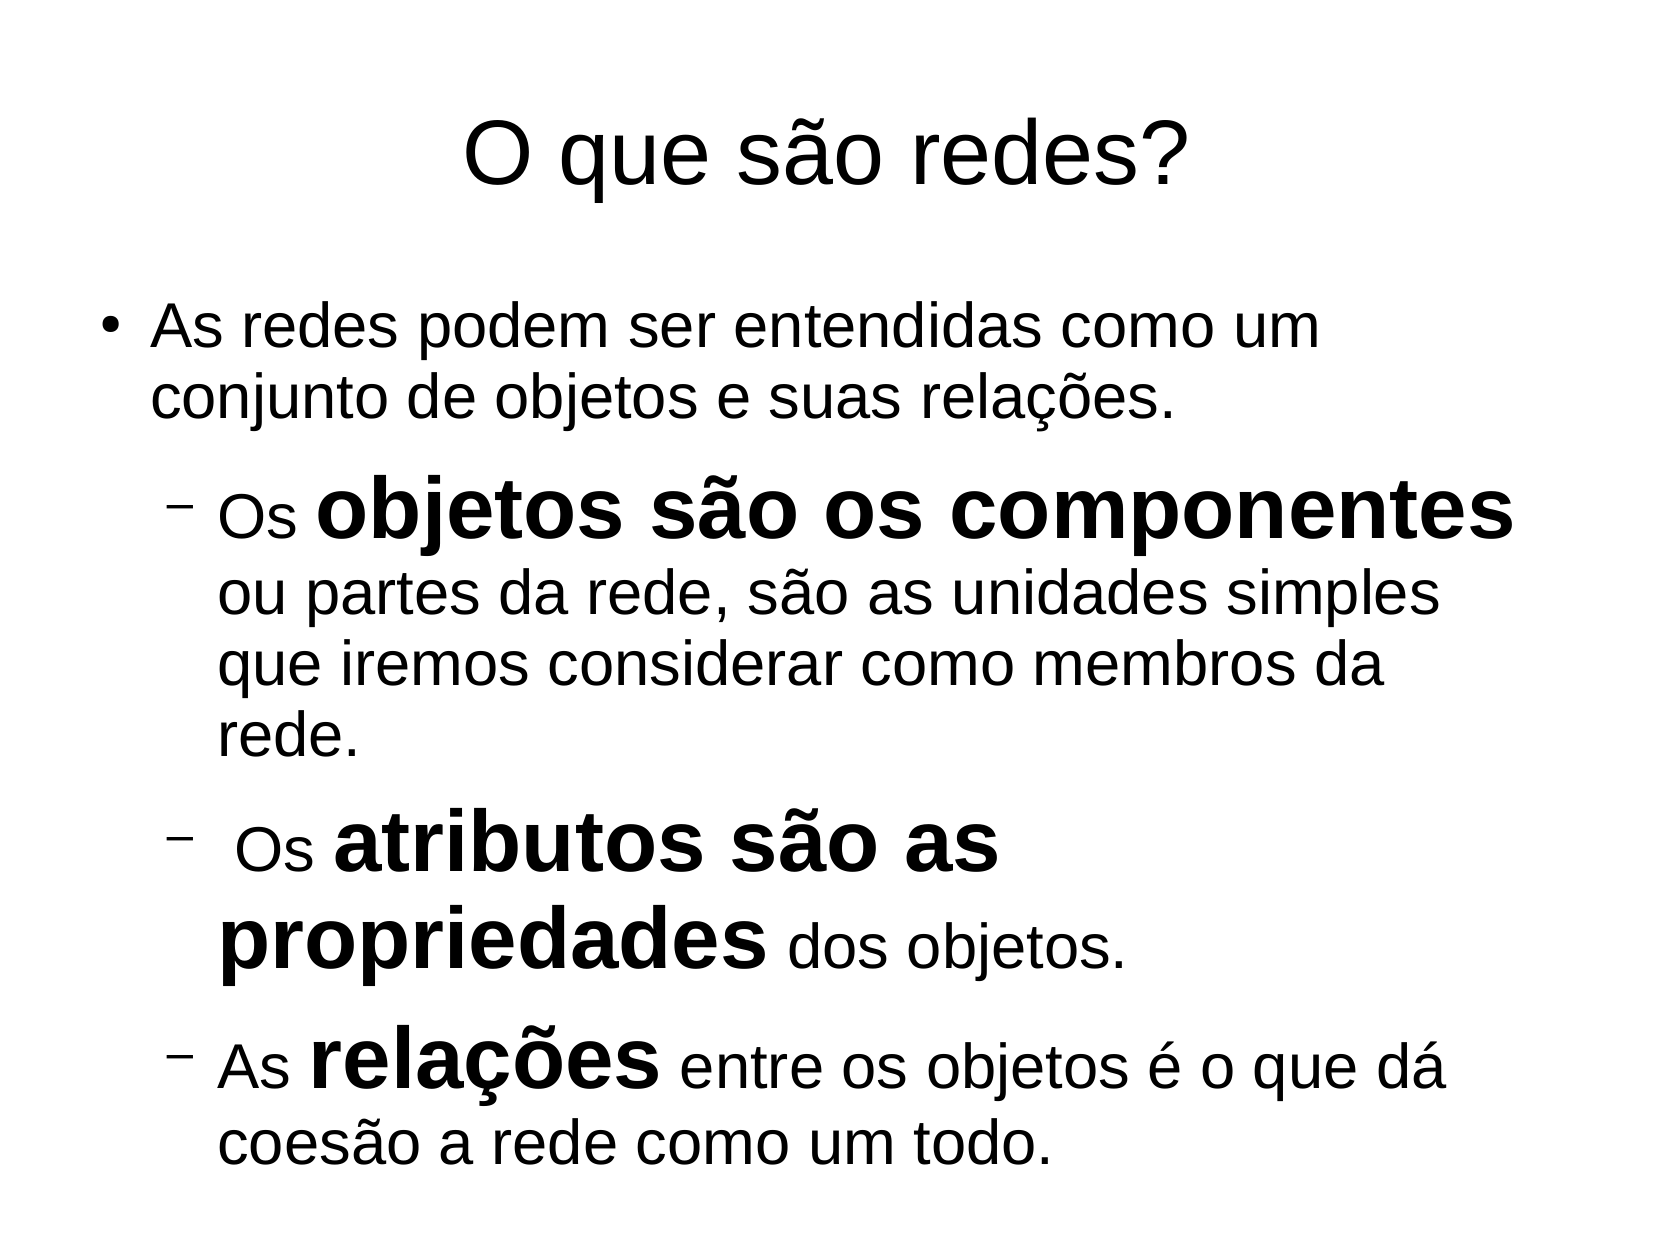

# O que são redes?
As redes podem ser entendidas como um conjunto de objetos e suas relações.
Os objetos são os componentes ou partes da rede, são as unidades simples que iremos considerar como membros da rede.
 Os atributos são as propriedades dos objetos.
As relações entre os objetos é o que dá coesão a rede como um todo.